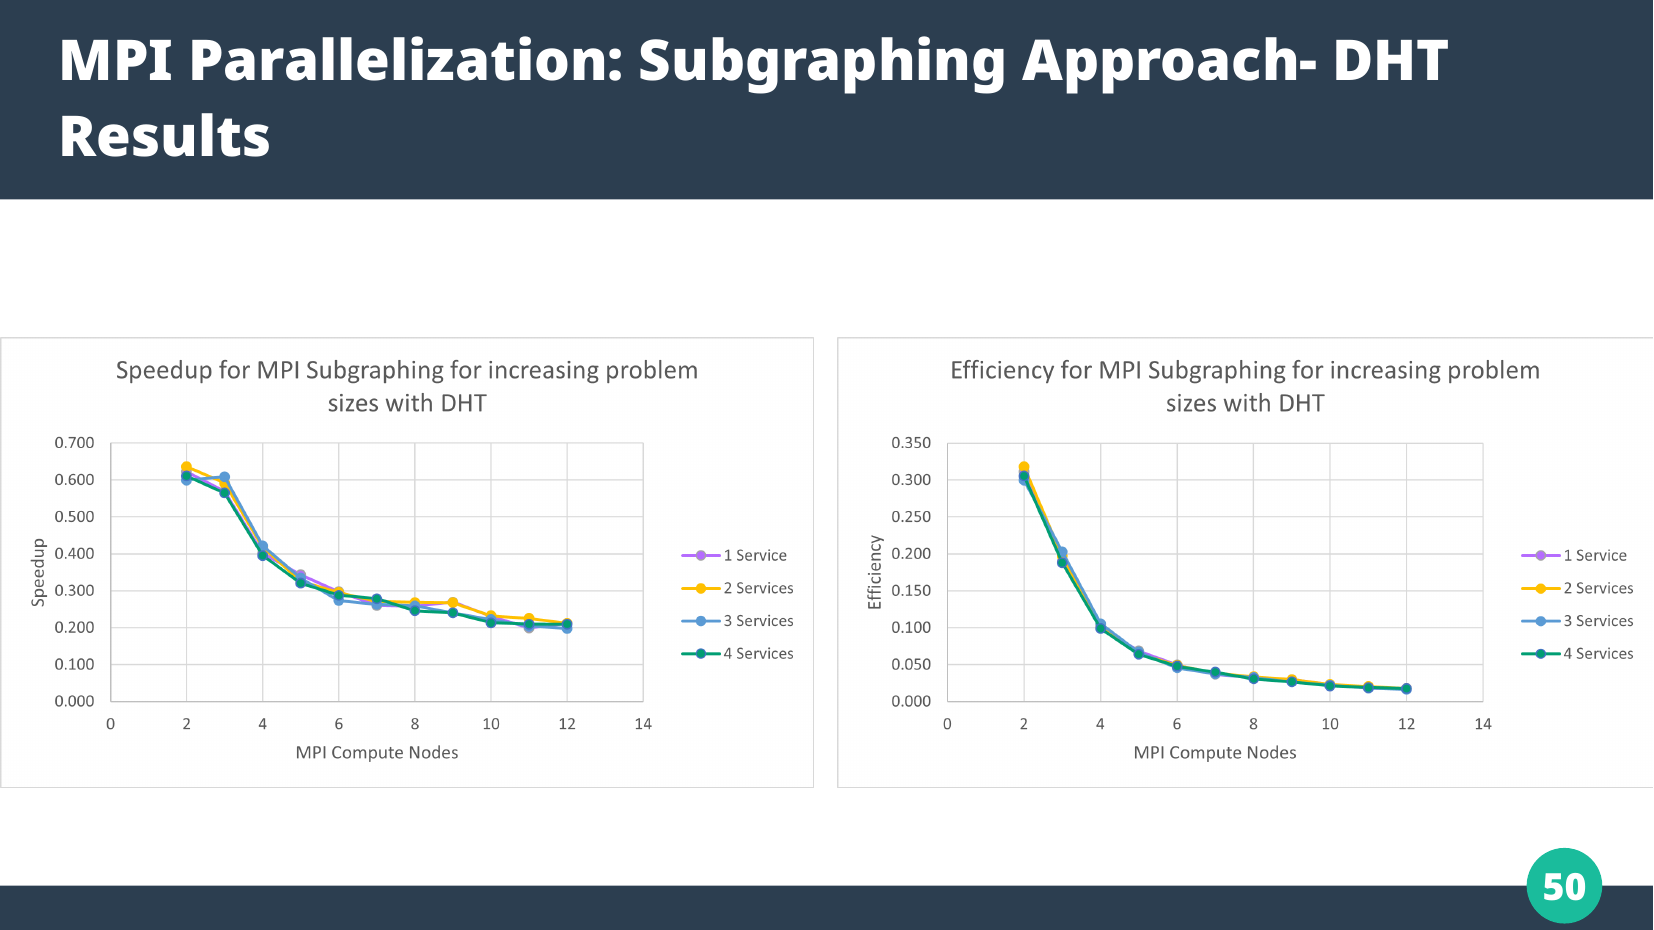

# MPI Parallelization: Subgraphing Approach- DHT Results